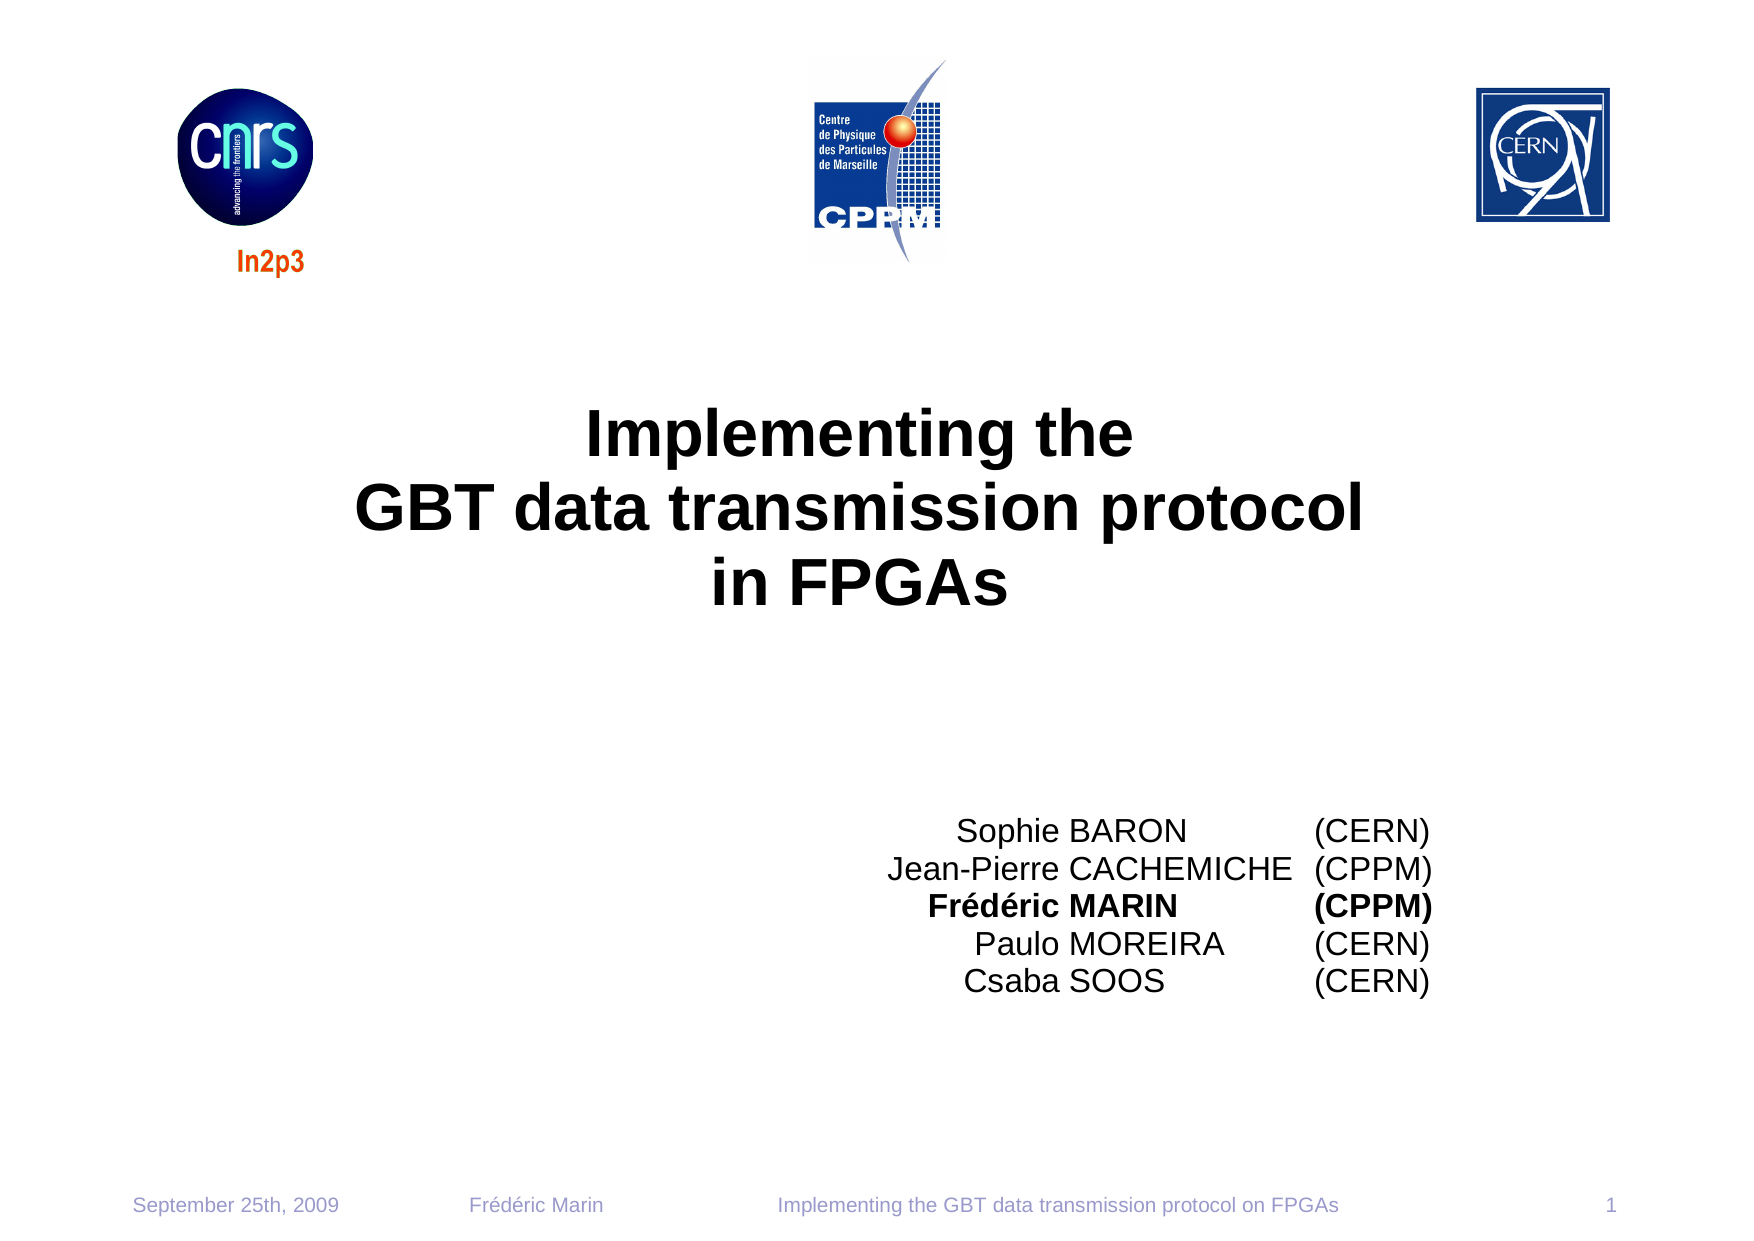

# Implementing the GBT data transmission protocol in FPGAs
	Sophie	BARON	(CERN)
	Jean-Pierre	CACHEMICHE	(CPPM)
	Frédéric	MARIN	(CPPM)
	Paulo	MOREIRA	(CERN)
	Csaba	SOOS	(CERN)